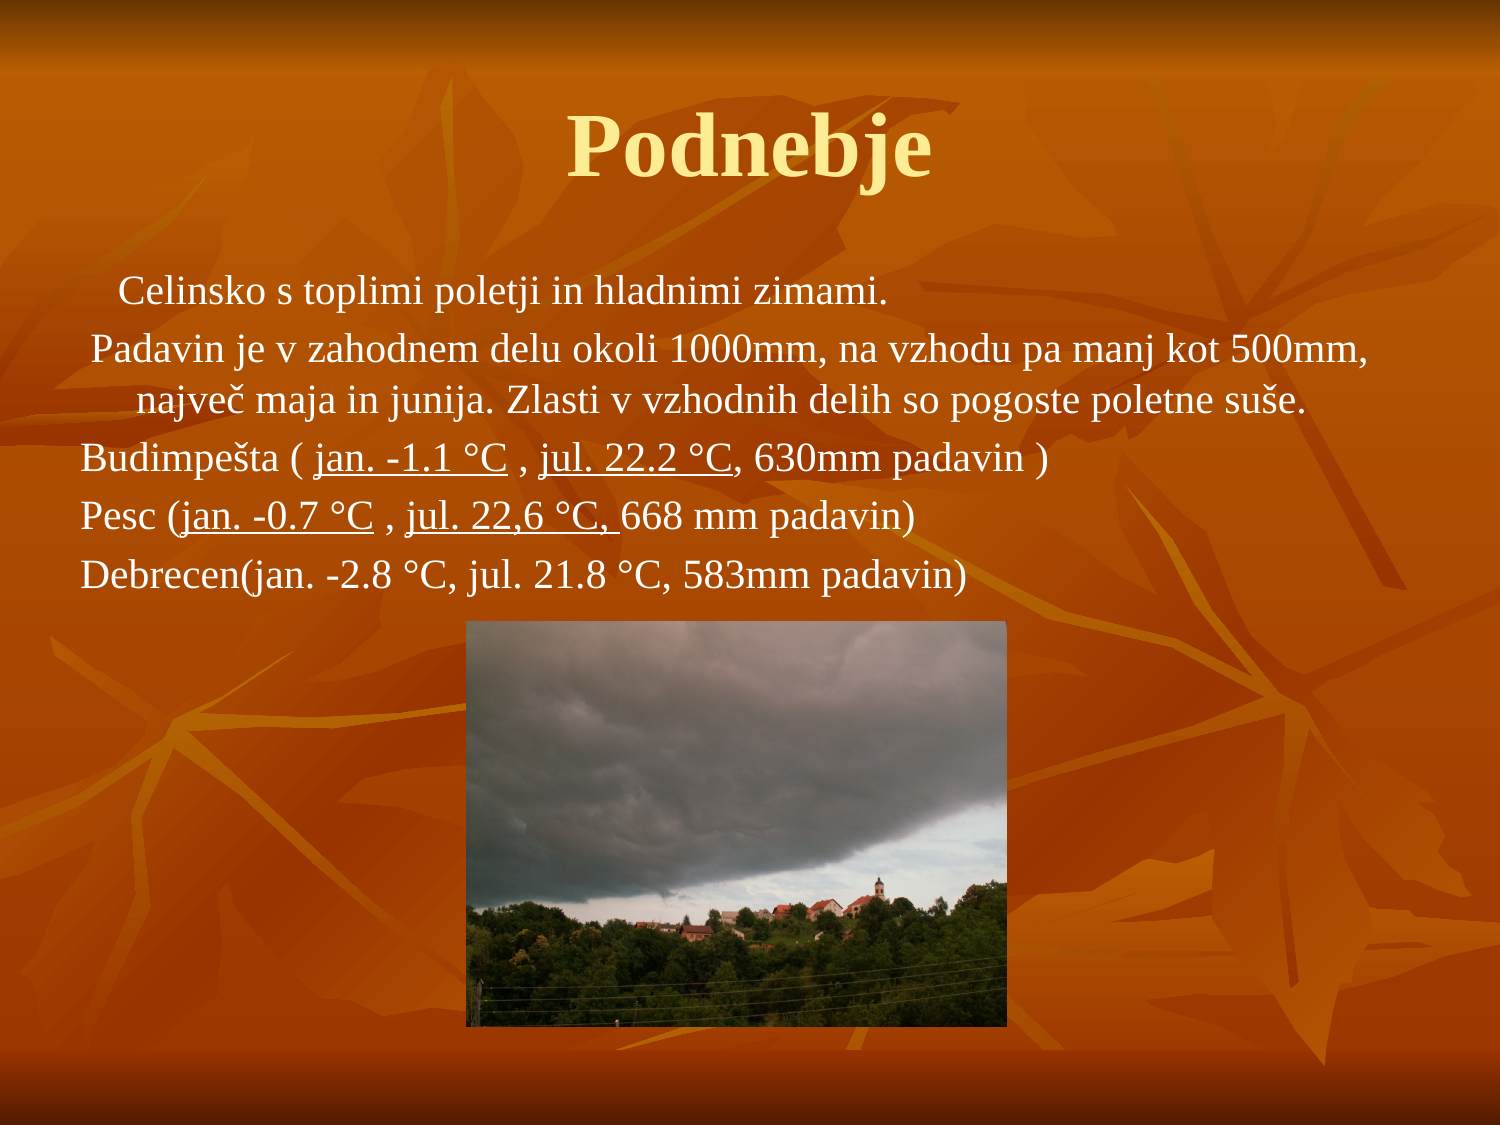

# Podnebje
 Celinsko s toplimi poletji in hladnimi zimami.
 Padavin je v zahodnem delu okoli 1000mm, na vzhodu pa manj kot 500mm, največ maja in junija. Zlasti v vzhodnih delih so pogoste poletne suše.
Budimpešta ( jan. -1.1 °C , jul. 22.2 °C, 630mm padavin )
Pesc (jan. -0.7 °C , jul. 22,6 °C, 668 mm padavin)
Debrecen(jan. -2.8 °C, jul. 21.8 °C, 583mm padavin)